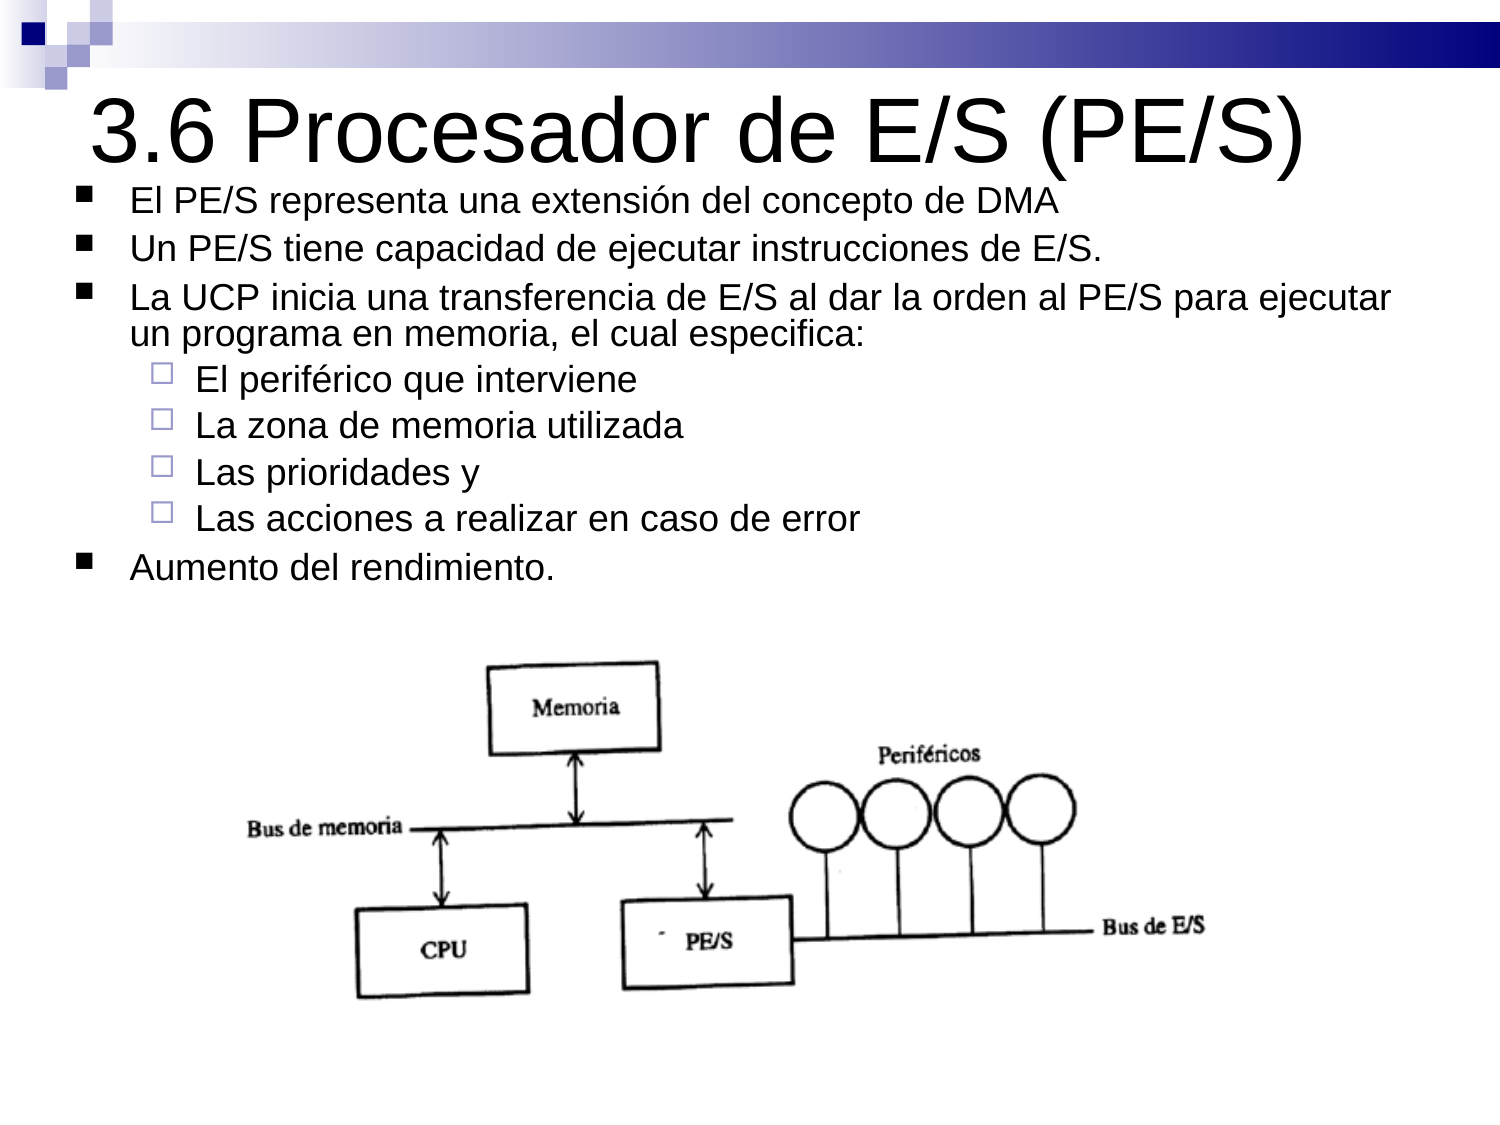

# 3.6 Procesador de E/S (PE/S)‏
El PE/S representa una extensión del concepto de DMA
Un PE/S tiene capacidad de ejecutar instrucciones de E/S.
La UCP inicia una transferencia de E/S al dar la orden al PE/S para ejecutar un programa en memoria, el cual especifica:
El periférico que interviene
La zona de memoria utilizada
Las prioridades y
Las acciones a realizar en caso de error
Aumento del rendimiento.